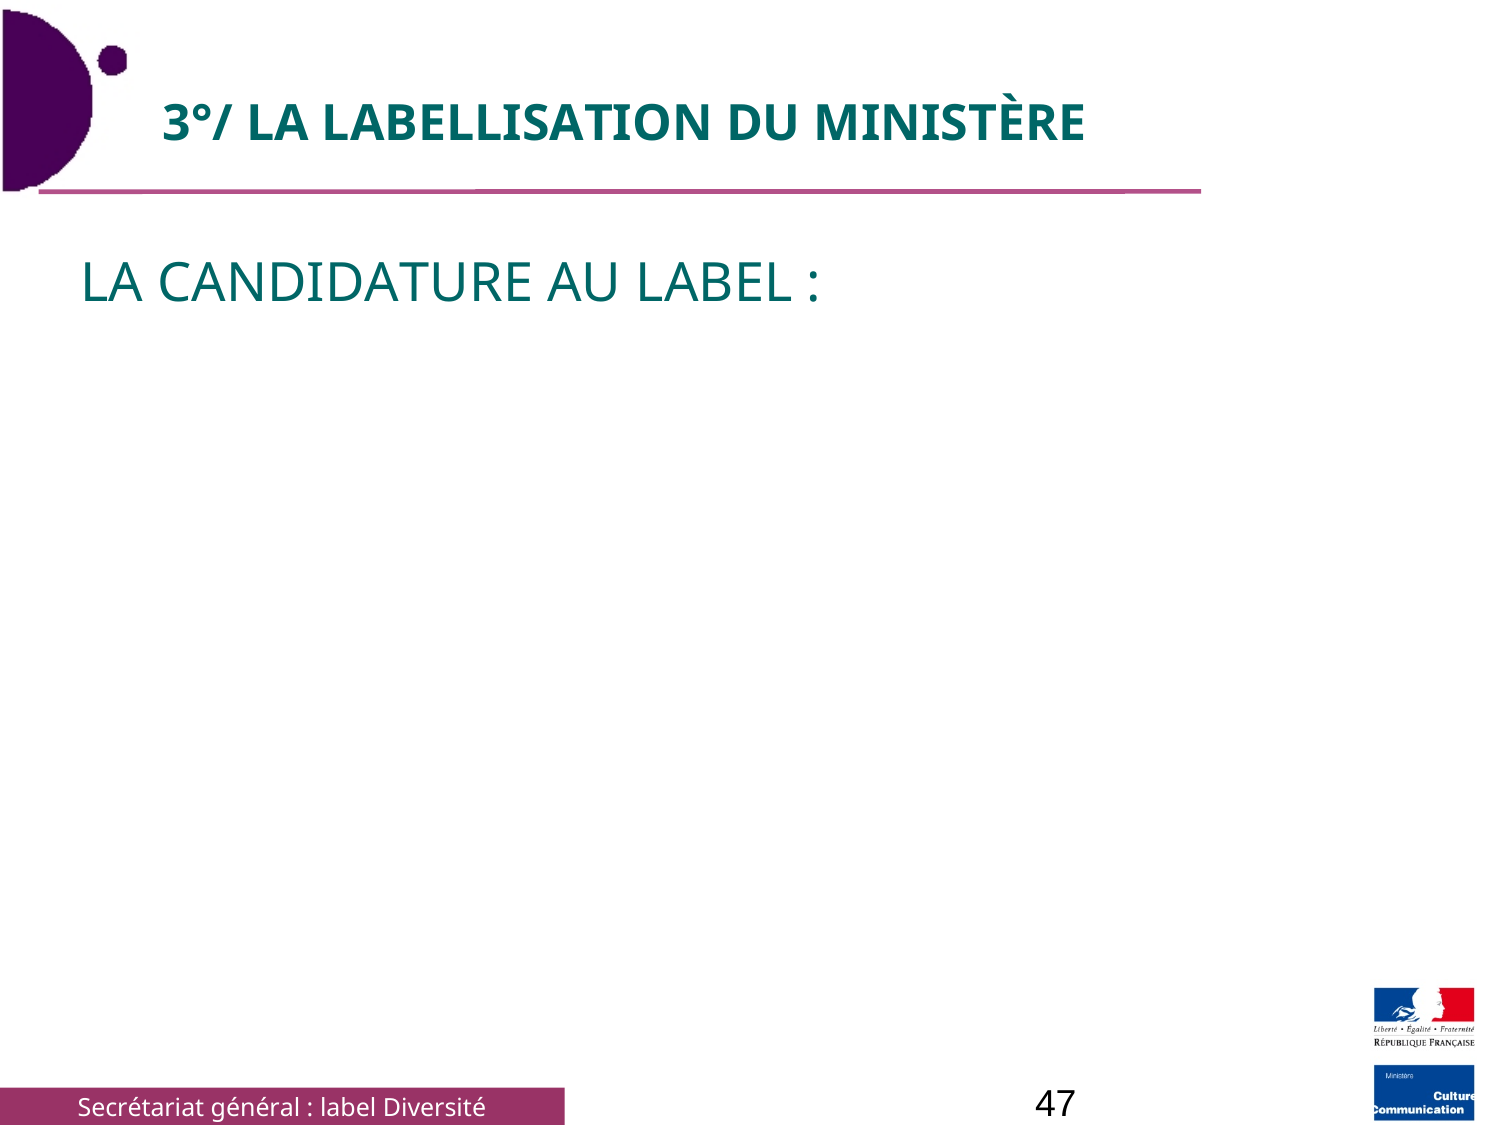

3°/ LA LABELLISATION DU MINISTÈRE
LA CANDIDATURE AU LABEL :